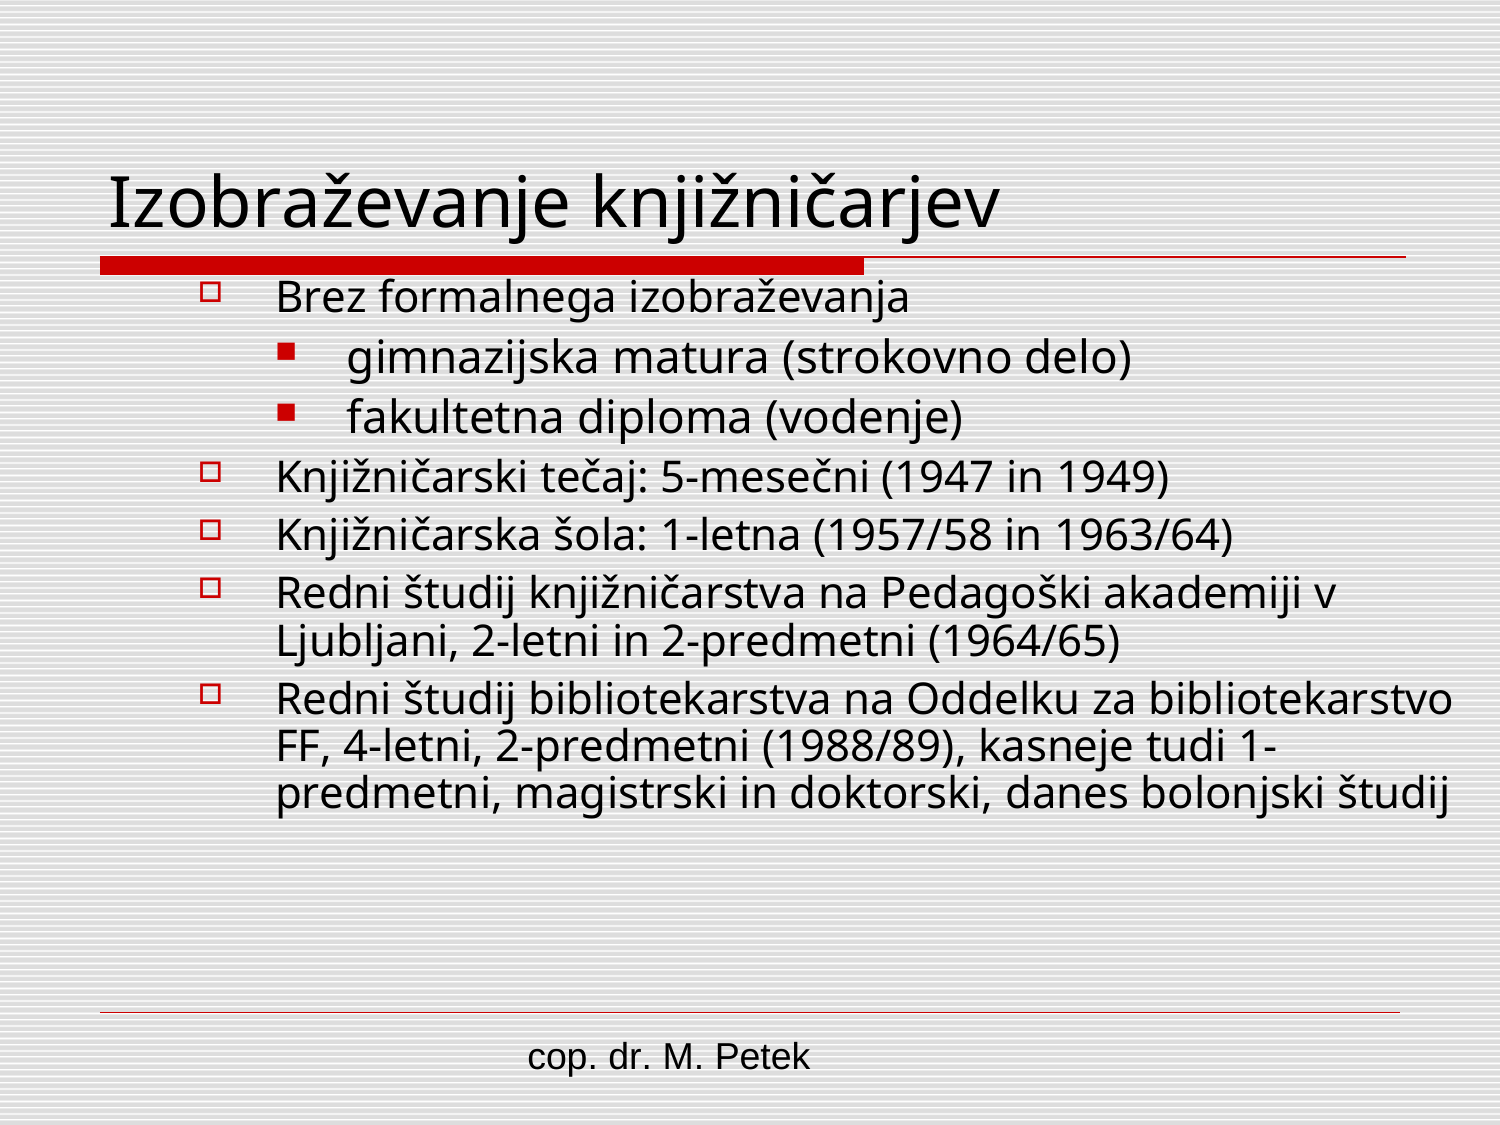

# Izobraževanje knjižničarjev
Brez formalnega izobraževanja
gimnazijska matura (strokovno delo)
fakultetna diploma (vodenje)
Knjižničarski tečaj: 5-mesečni (1947 in 1949)
Knjižničarska šola: 1-letna (1957/58 in 1963/64)
Redni študij knjižničarstva na Pedagoški akademiji v Ljubljani, 2-letni in 2-predmetni (1964/65)
Redni študij bibliotekarstva na Oddelku za bibliotekarstvo FF, 4-letni, 2-predmetni (1988/89), kasneje tudi 1-predmetni, magistrski in doktorski, danes bolonjski študij
cop. dr. M. Petek